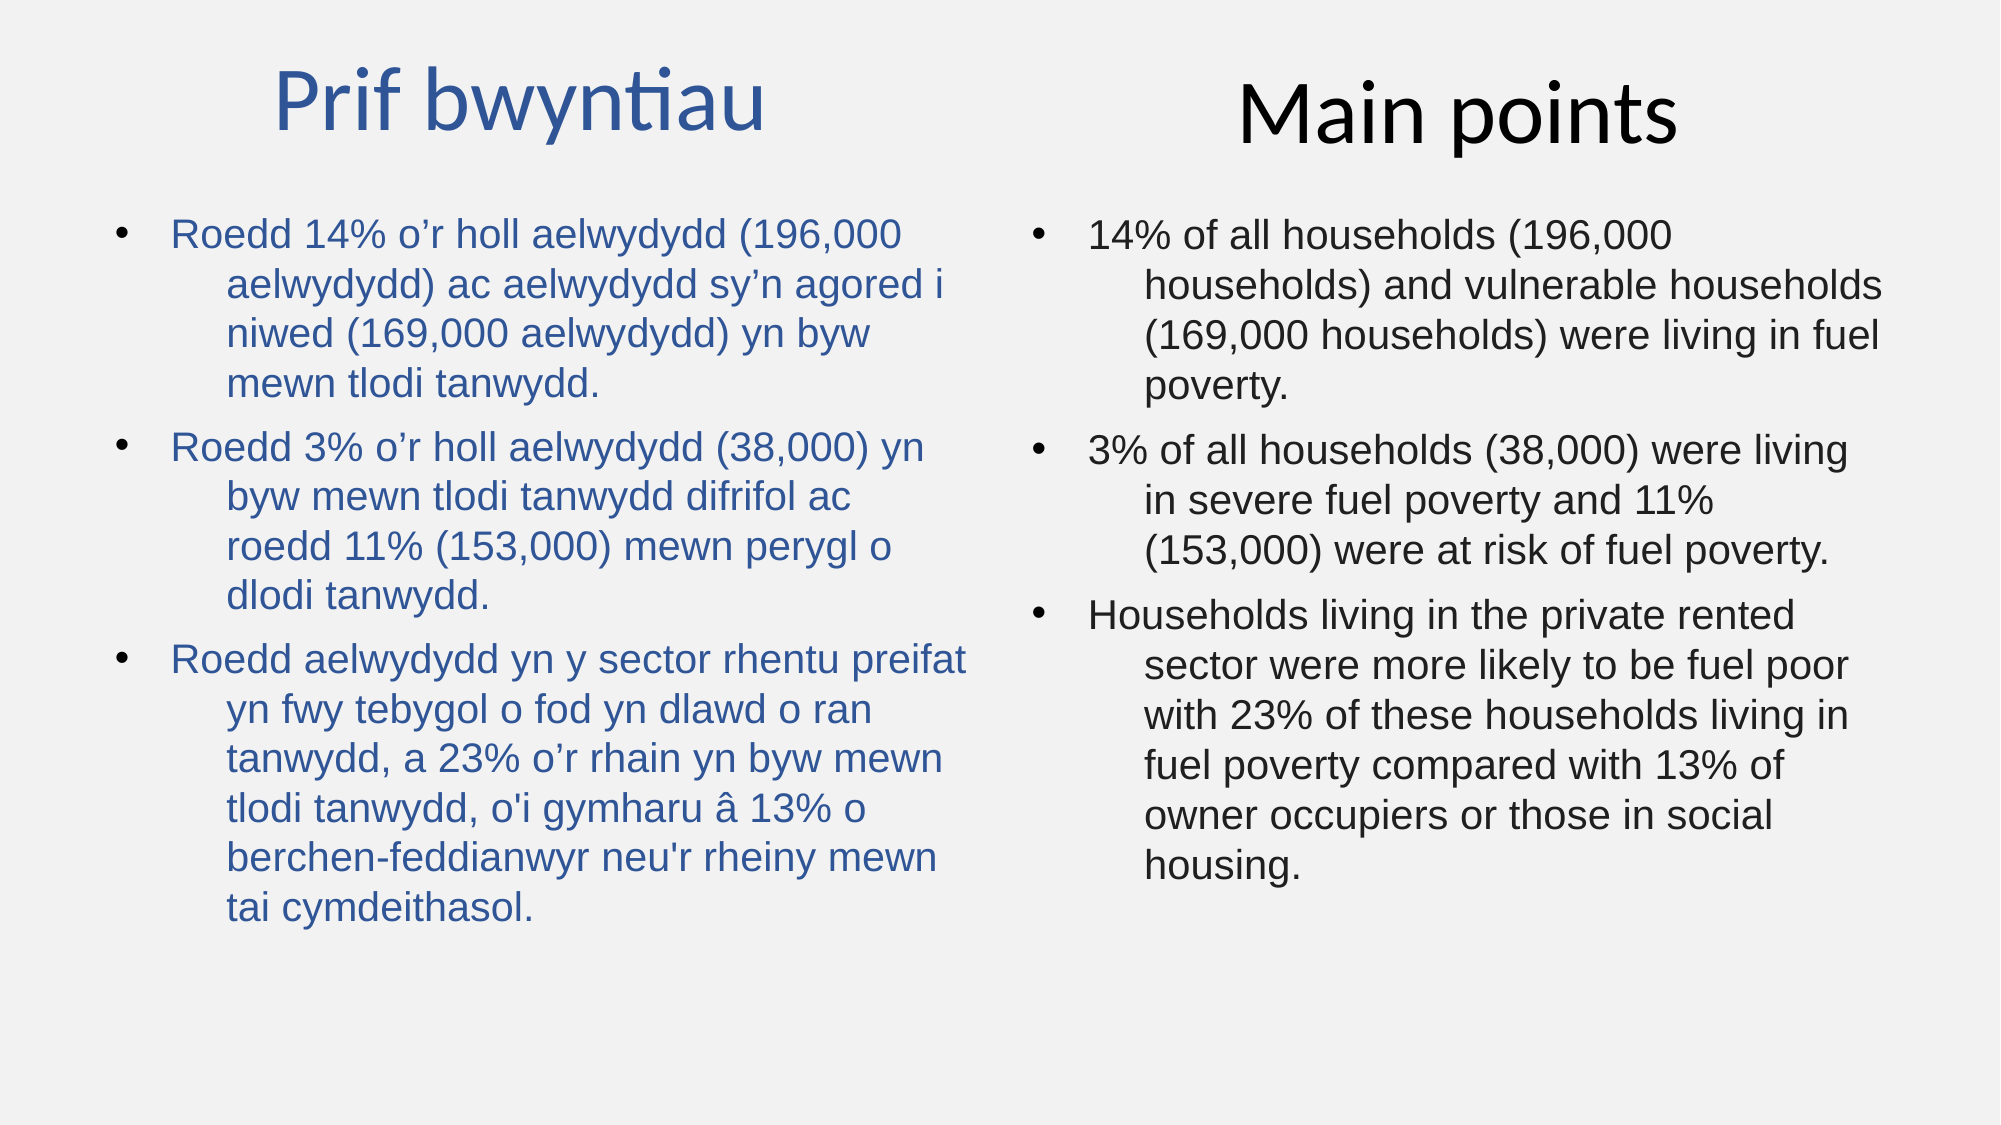

Prif bwyntiau
Main points
Roedd 14% o’r holl aelwydydd (196,000 aelwydydd) ac aelwydydd sy’n agored i niwed (169,000 aelwydydd) yn byw mewn tlodi tanwydd.
Roedd 3% o’r holl aelwydydd (38,000) yn byw mewn tlodi tanwydd difrifol ac roedd 11% (153,000) mewn perygl o dlodi tanwydd.
Roedd aelwydydd yn y sector rhentu preifat yn fwy tebygol o fod yn dlawd o ran tanwydd, a 23% o’r rhain yn byw mewn tlodi tanwydd, o'i gymharu â 13% o berchen-feddianwyr neu'r rheiny mewn tai cymdeithasol.
# 14% of all households (196,000 households) and vulnerable households (169,000 households) were living in fuel poverty.
3% of all households (38,000) were living in severe fuel poverty and 11% (153,000) were at risk of fuel poverty.
Households living in the private rented sector were more likely to be fuel poor with 23% of these households living in fuel poverty compared with 13% of owner occupiers or those in social housing.